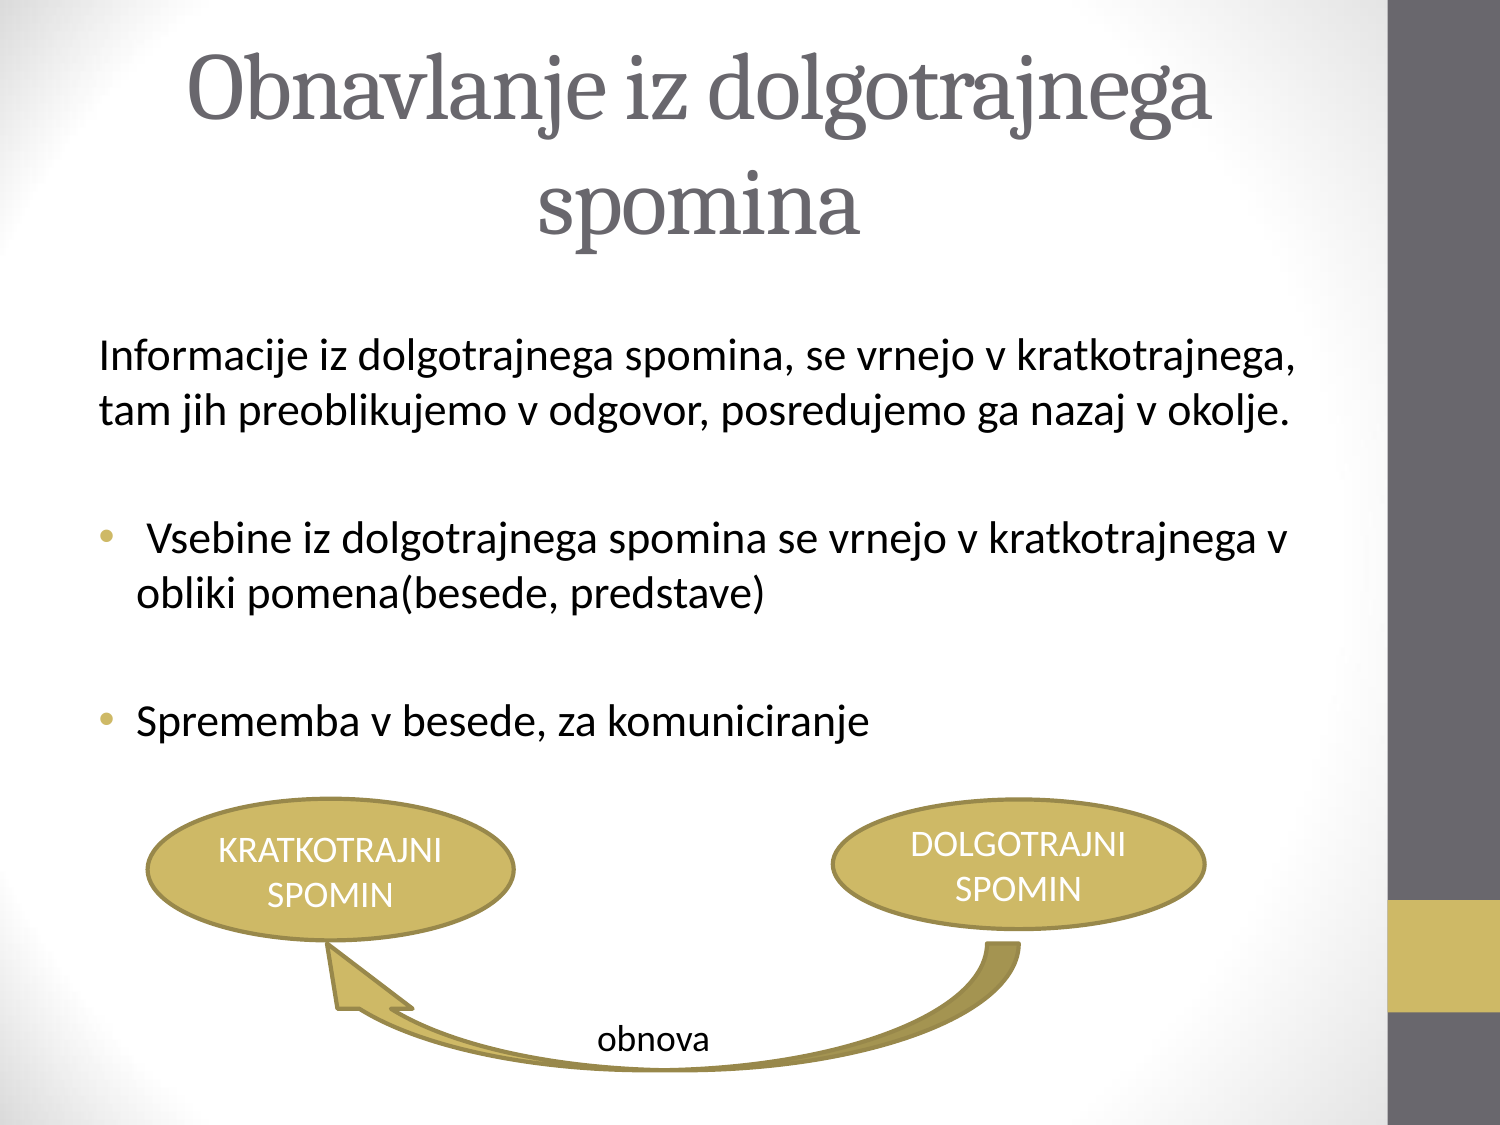

# Obnavlanje iz dolgotrajnega spomina
Informacije iz dolgotrajnega spomina, se vrnejo v kratkotrajnega, tam jih preoblikujemo v odgovor, posredujemo ga nazaj v okolje.
 Vsebine iz dolgotrajnega spomina se vrnejo v kratkotrajnega v obliki pomena(besede, predstave)
Sprememba v besede, za komuniciranje
KRATKOTRAJNI SPOMIN
DOLGOTRAJNI SPOMIN
obnova